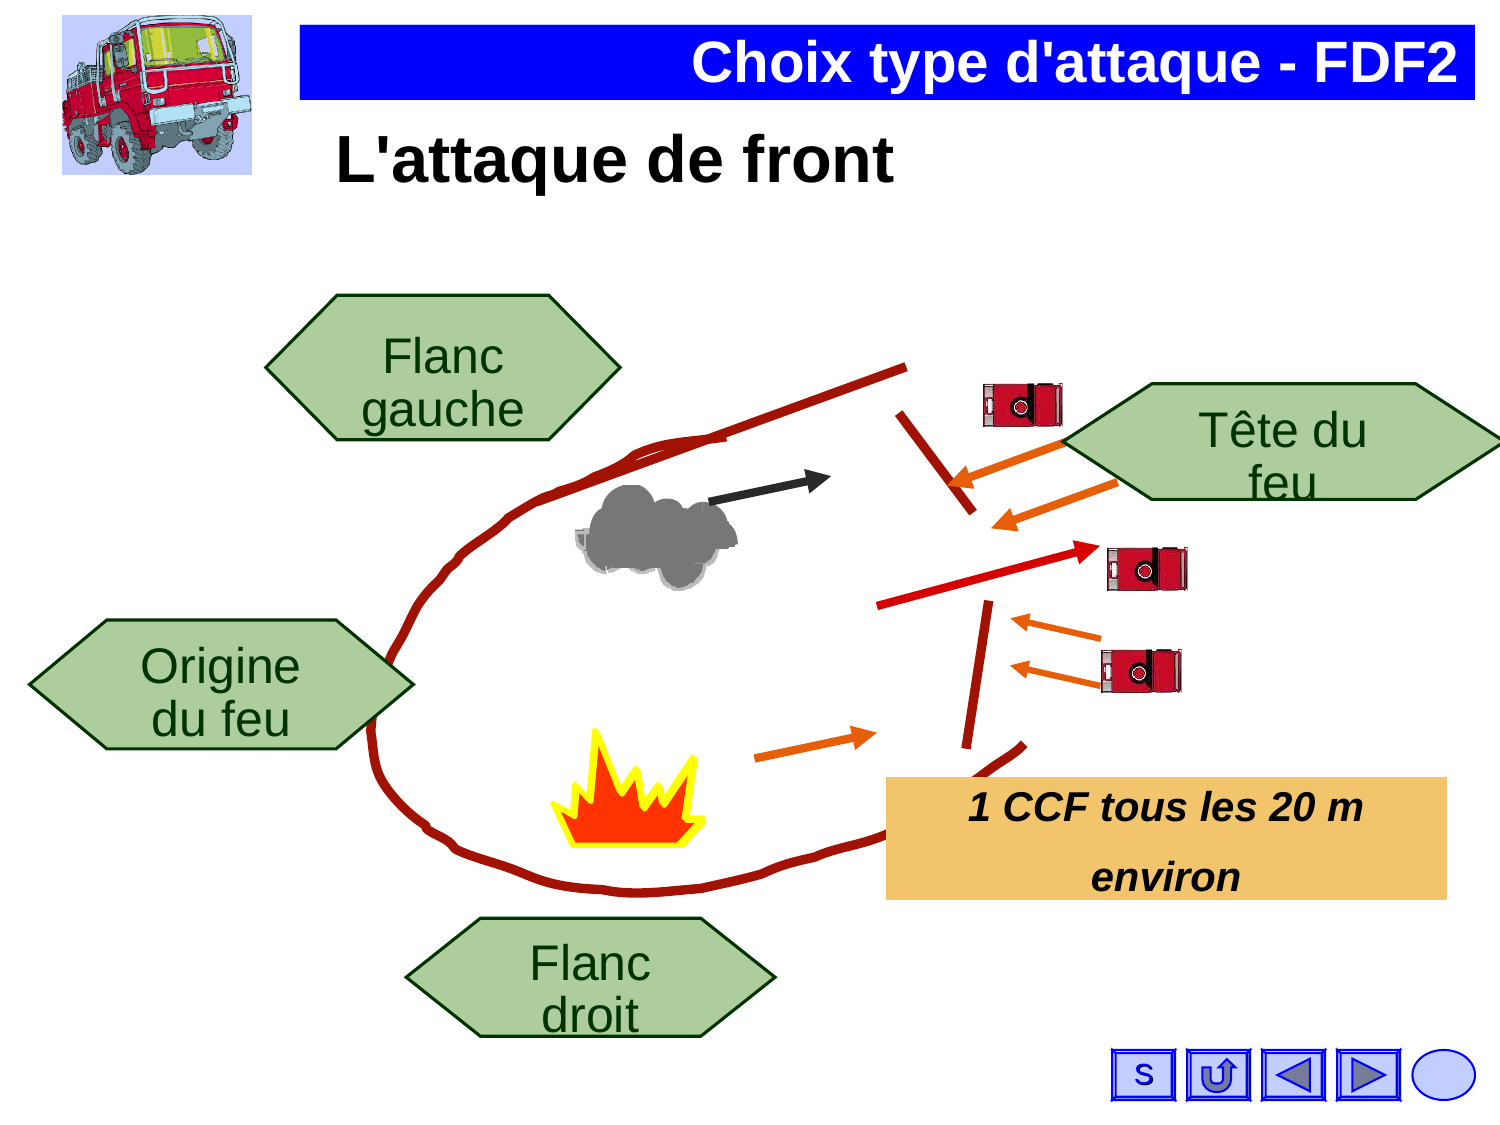

Choix type d'attaque - FDF2
L'attaque de front
Flanc gauche
Tête du feu
Origine du feu
1 CCF tous les 20 m
environ
Flanc droit